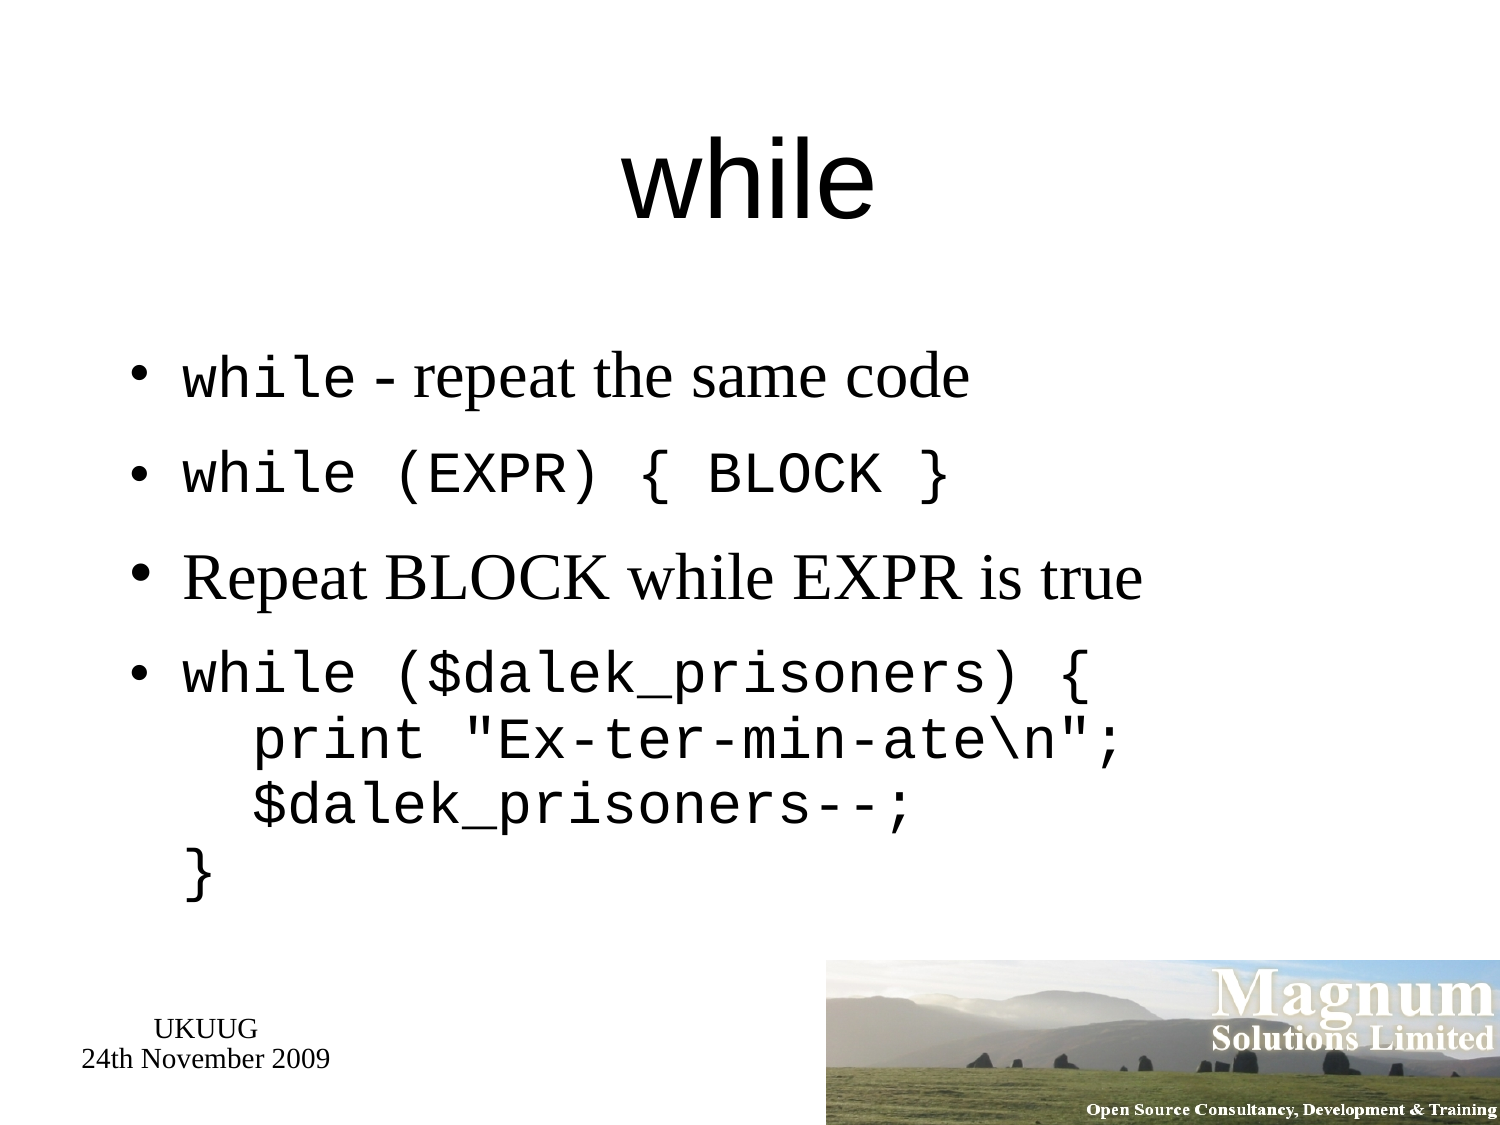

# while
while - repeat the same code
while (EXPR) { BLOCK }
Repeat BLOCK while EXPR is true
while ($dalek_prisoners) {
 print "Ex-ter-min-ate\n";
 $dalek_prisoners--;
}
93